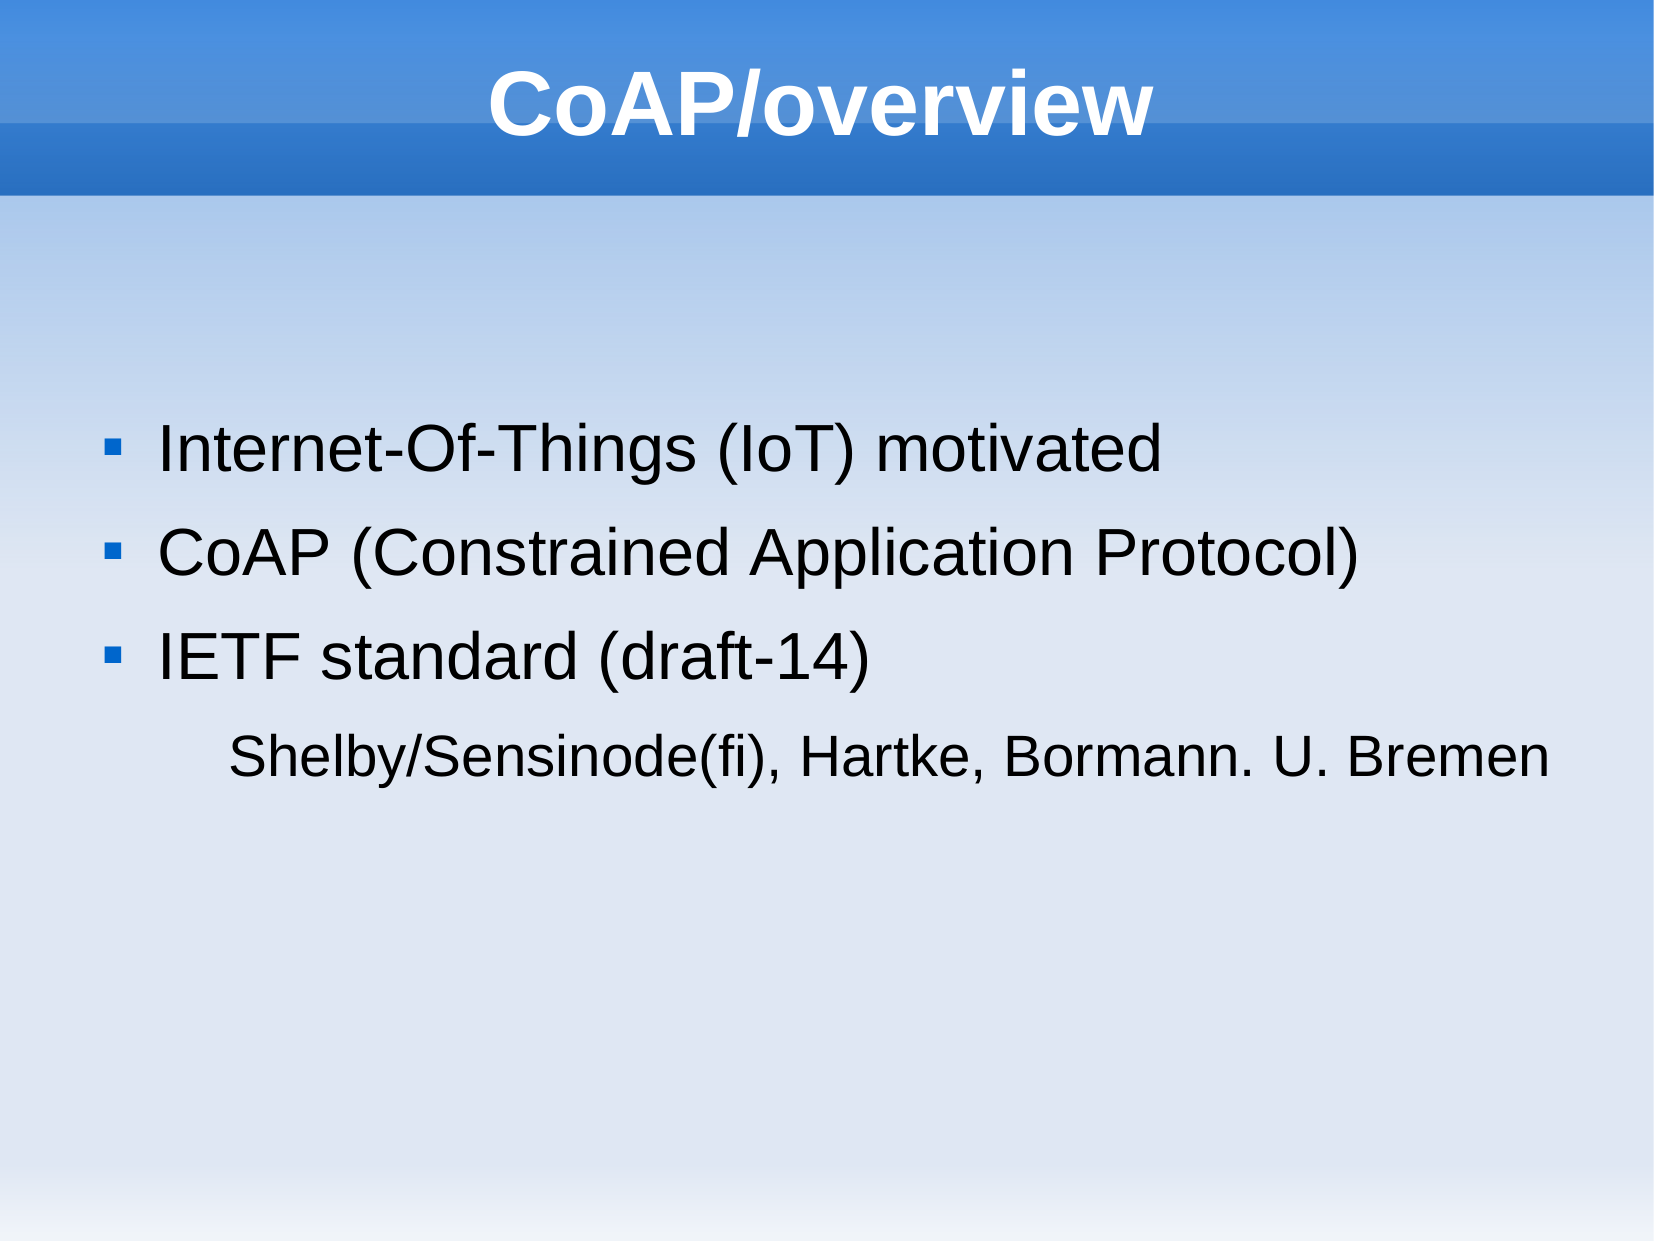

# CoAP/overview
Internet-Of-Things (IoT) motivated
CoAP (Constrained Application Protocol)
IETF standard (draft-14)
Shelby/Sensinode(fi), Hartke, Bormann. U. Bremen